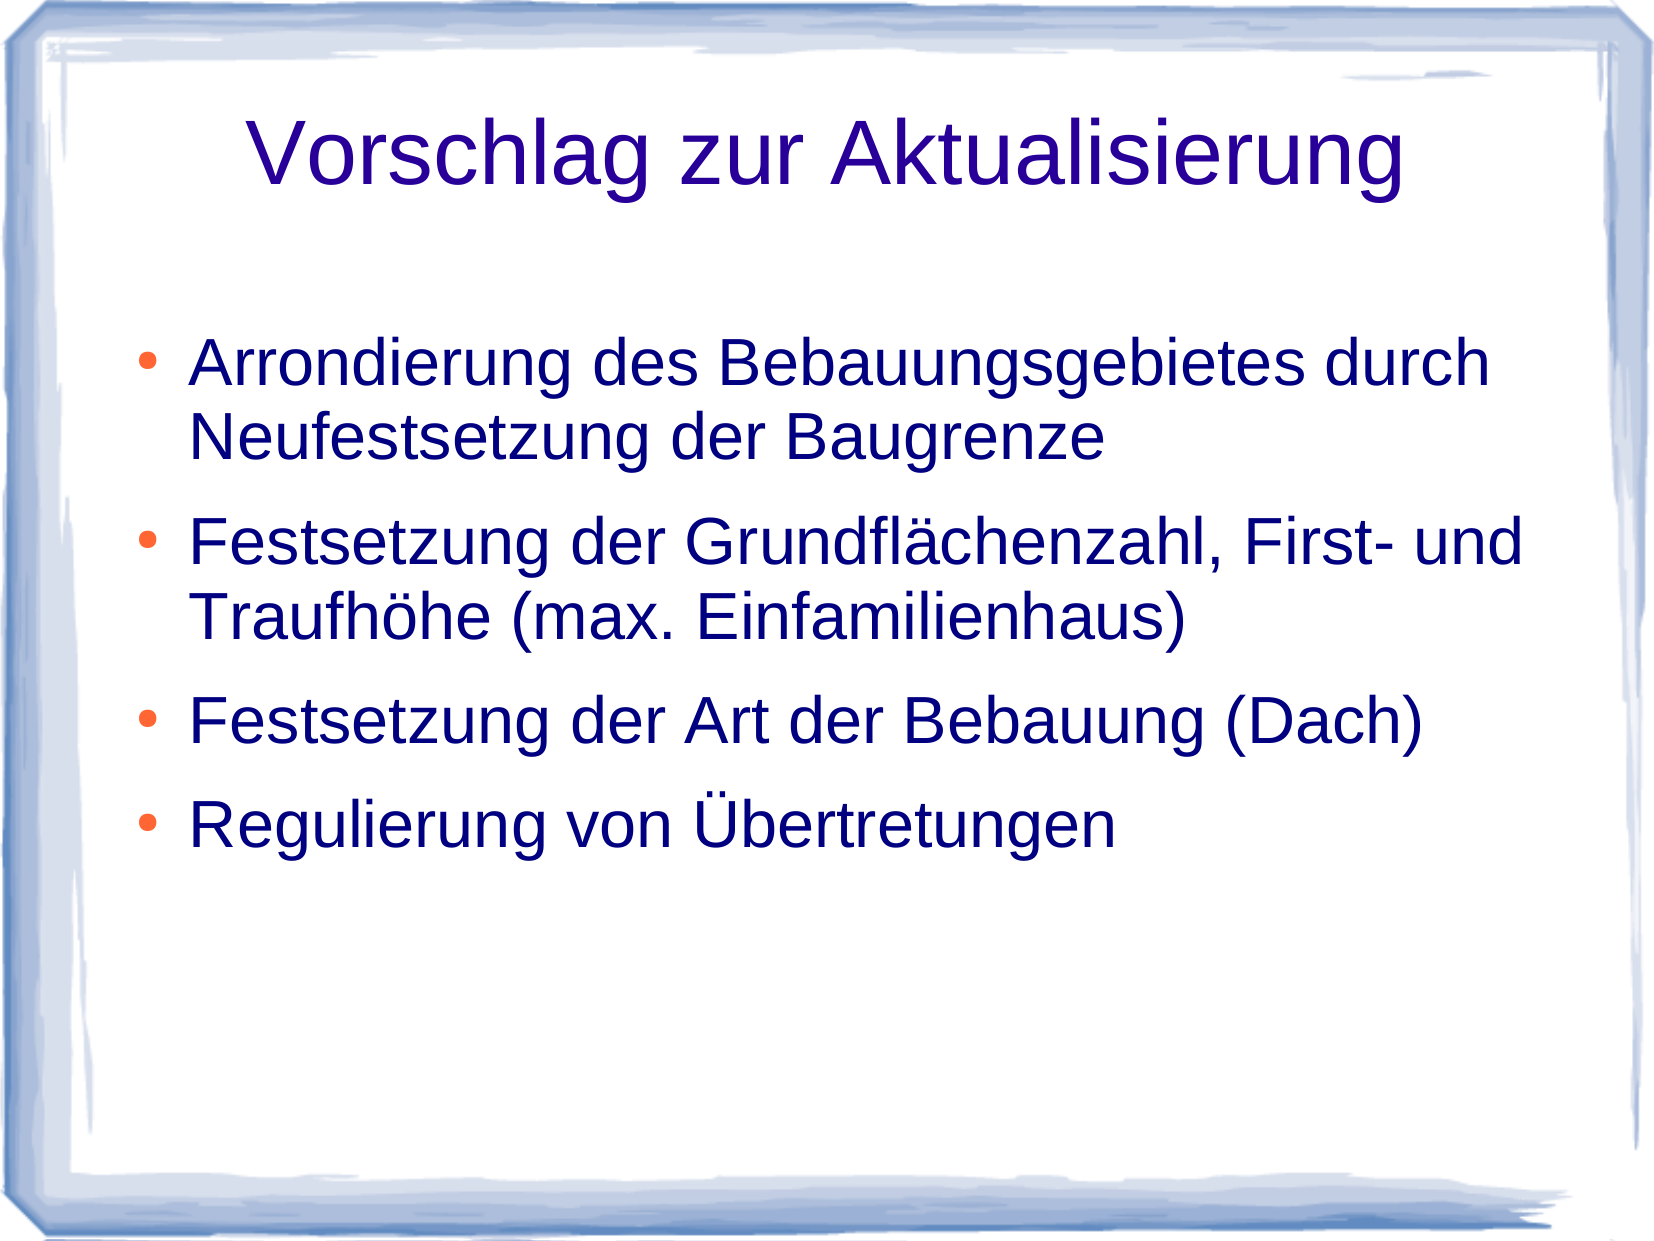

# Vorschlag zur Aktualisierung
Arrondierung des Bebauungsgebietes durch Neufestsetzung der Baugrenze
Festsetzung der Grundflächenzahl, First- und Traufhöhe (max. Einfamilienhaus)
Festsetzung der Art der Bebauung (Dach)
Regulierung von Übertretungen